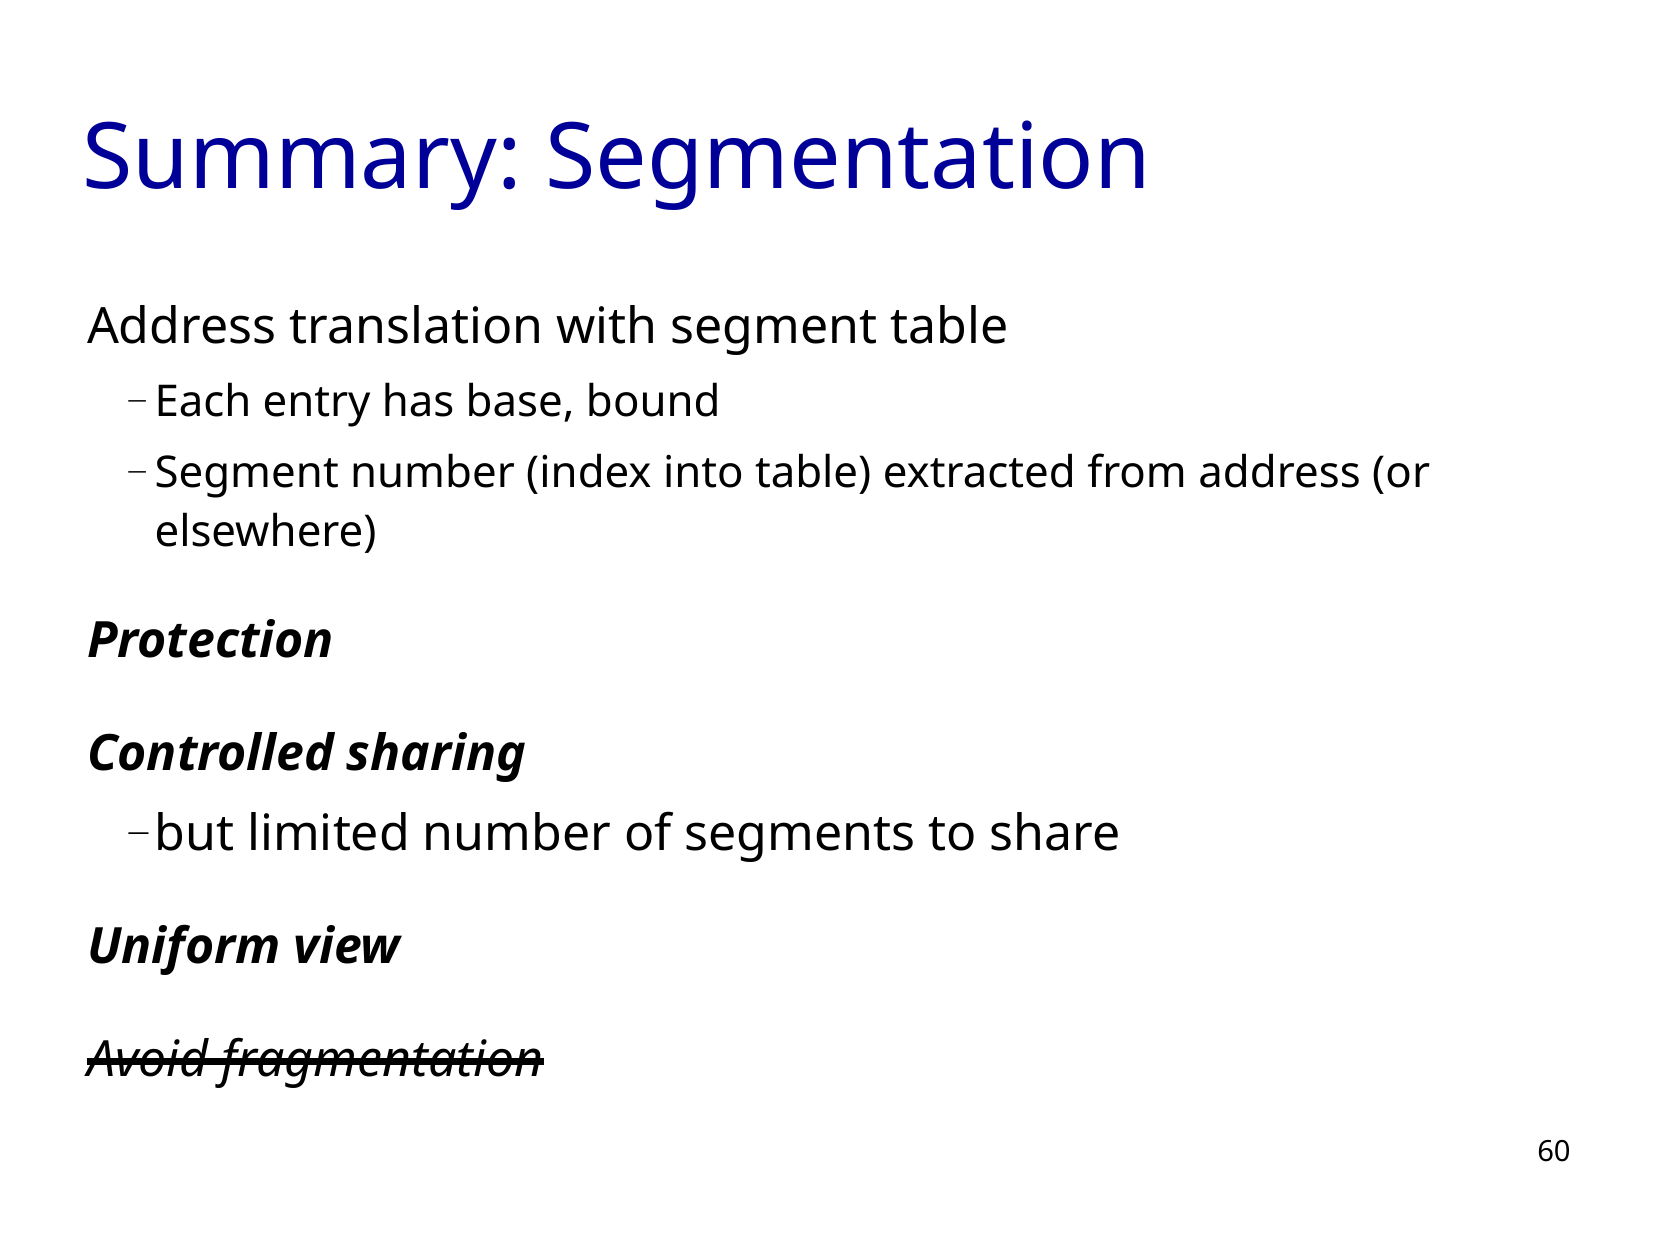

# Summary: Segmentation
Address translation with segment table
Each entry has base, bound
Segment number (index into table) extracted from address (or elsewhere)
Protection
Controlled sharing
but limited number of segments to share
Uniform view
Avoid fragmentation
60